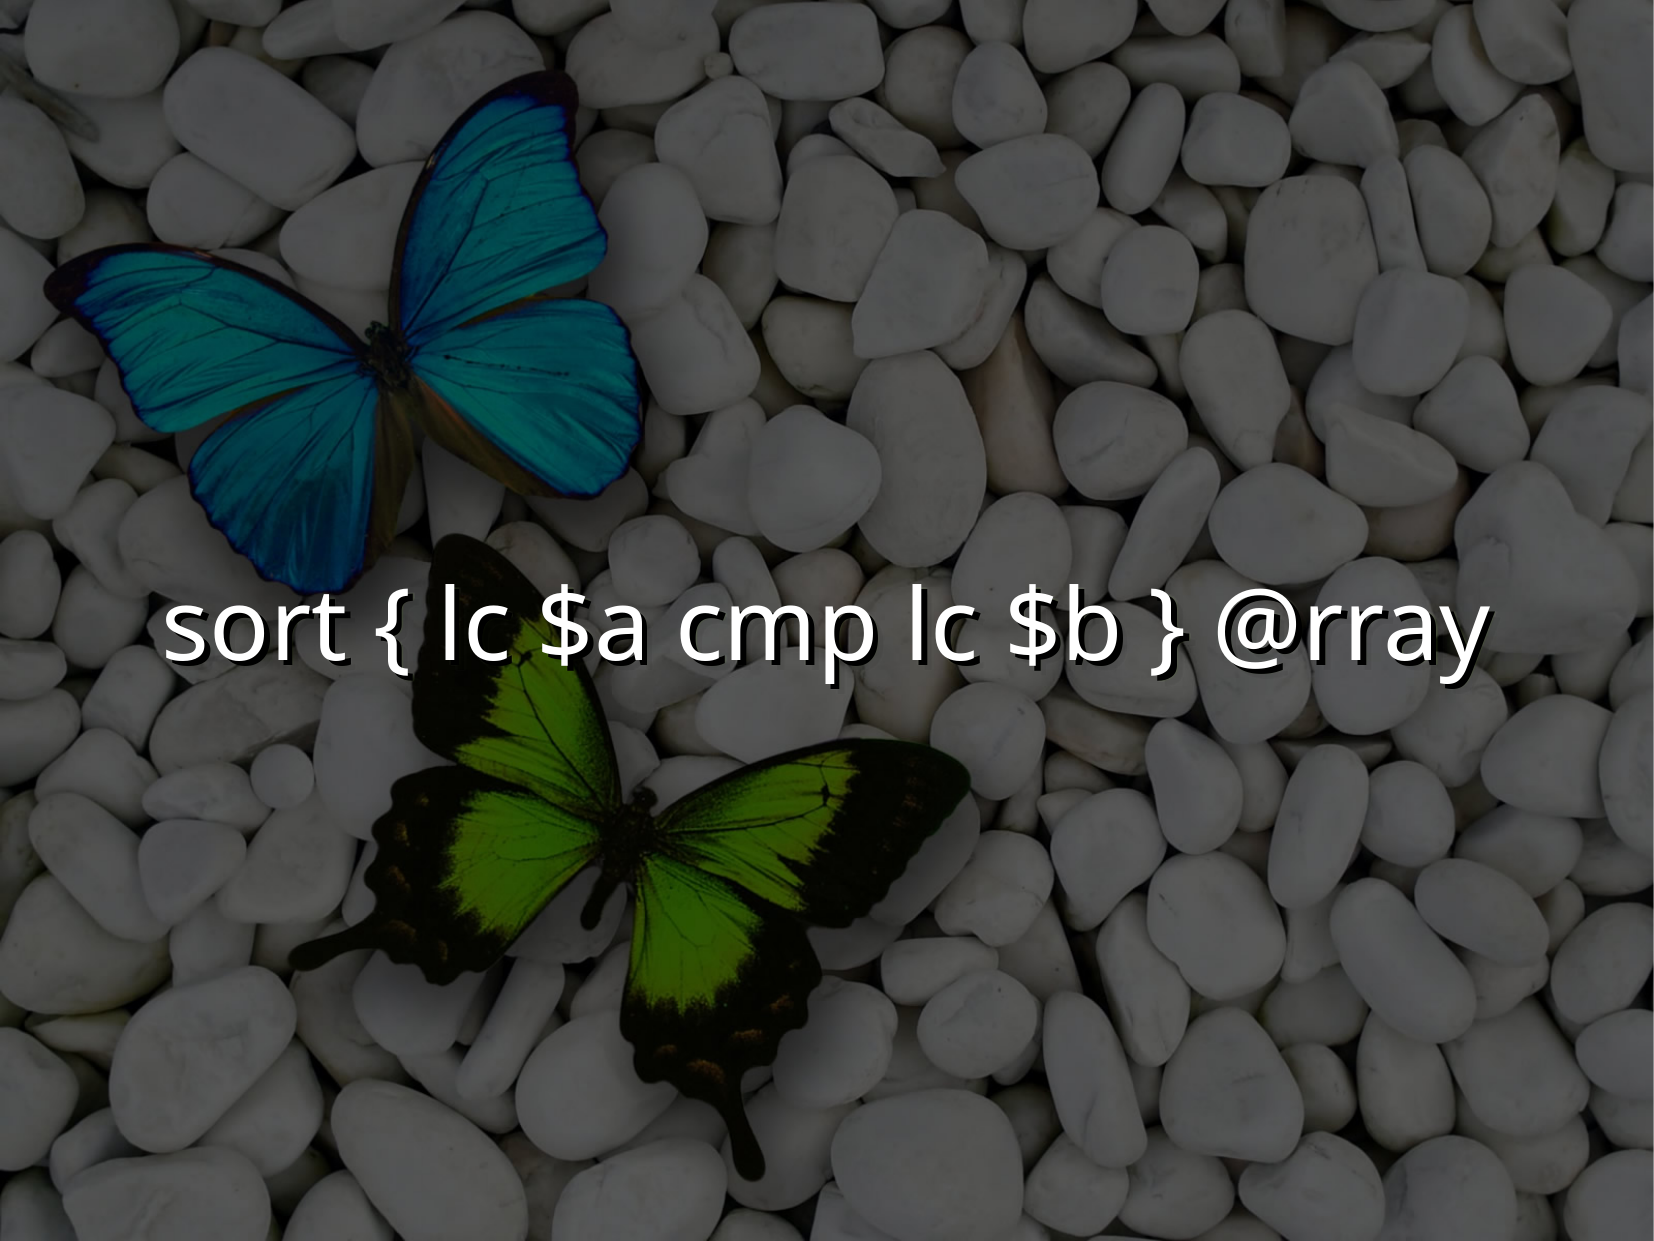

#
sort { lc $a cmp lc $b } @rray